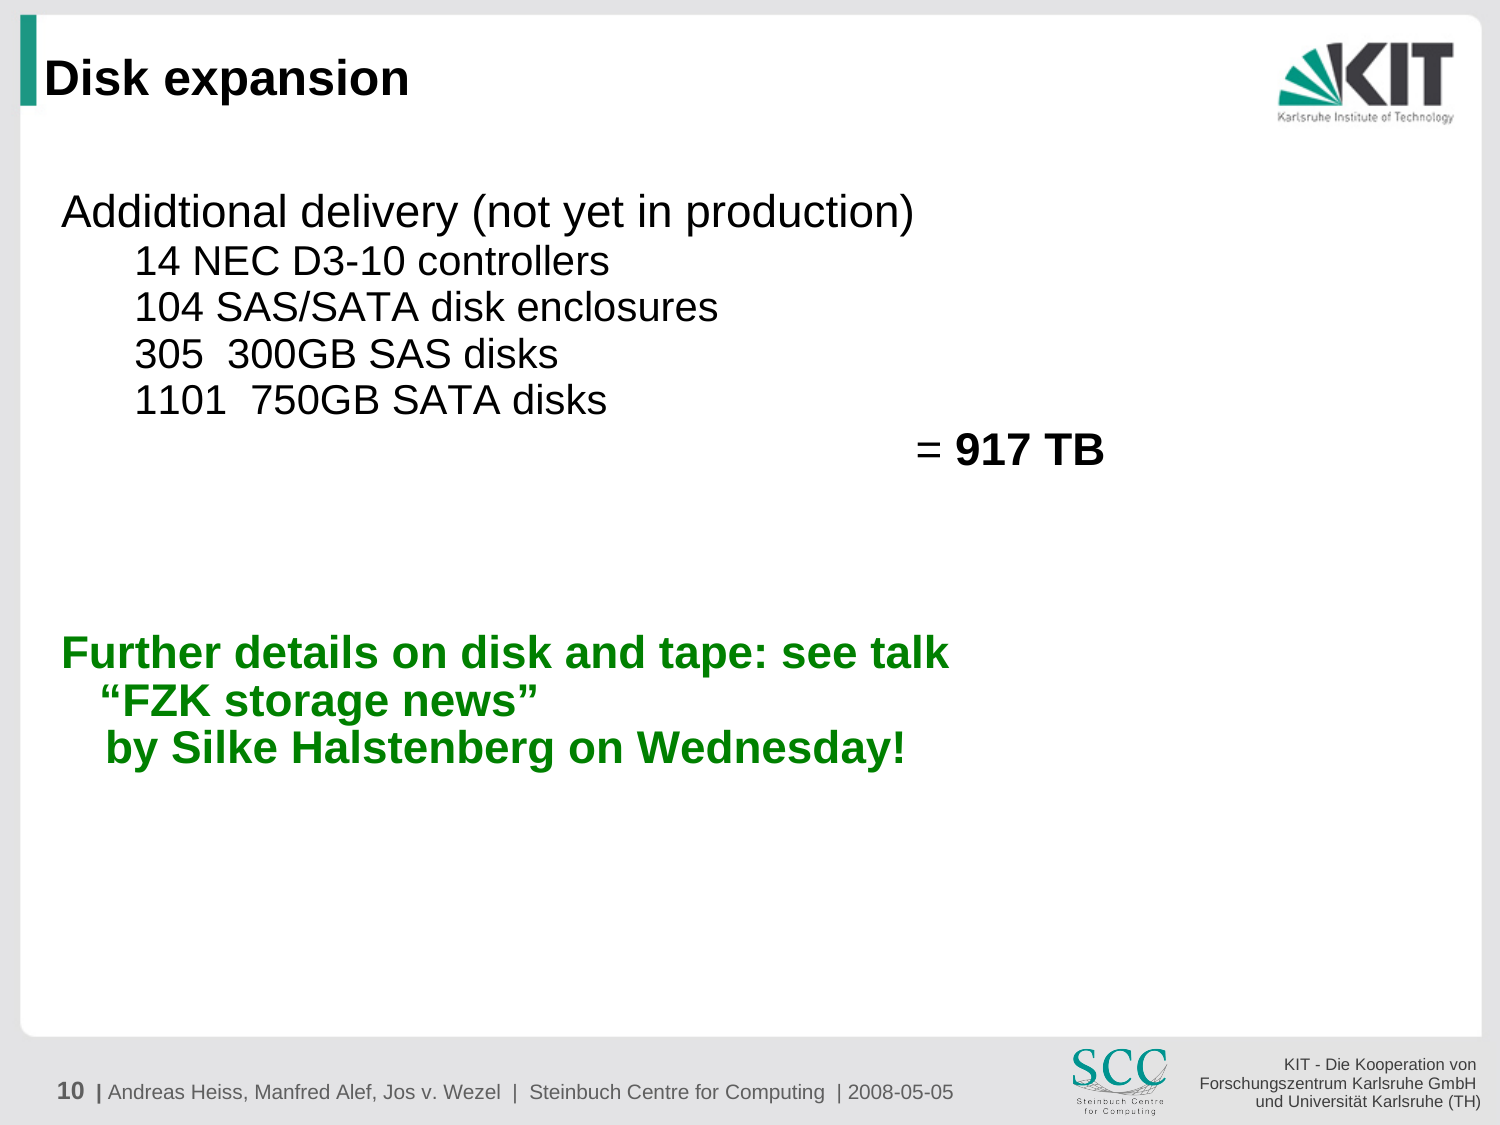

# Disk expansion
Addidtional delivery (not yet in production)
14 NEC D3-10 controllers
104 SAS/SATA disk enclosures
305 300GB SAS disks
1101 750GB SATA disks
 										= 917 TB
Further details on disk and tape: see talk
 “FZK storage news”
	by Silke Halstenberg on Wednesday!